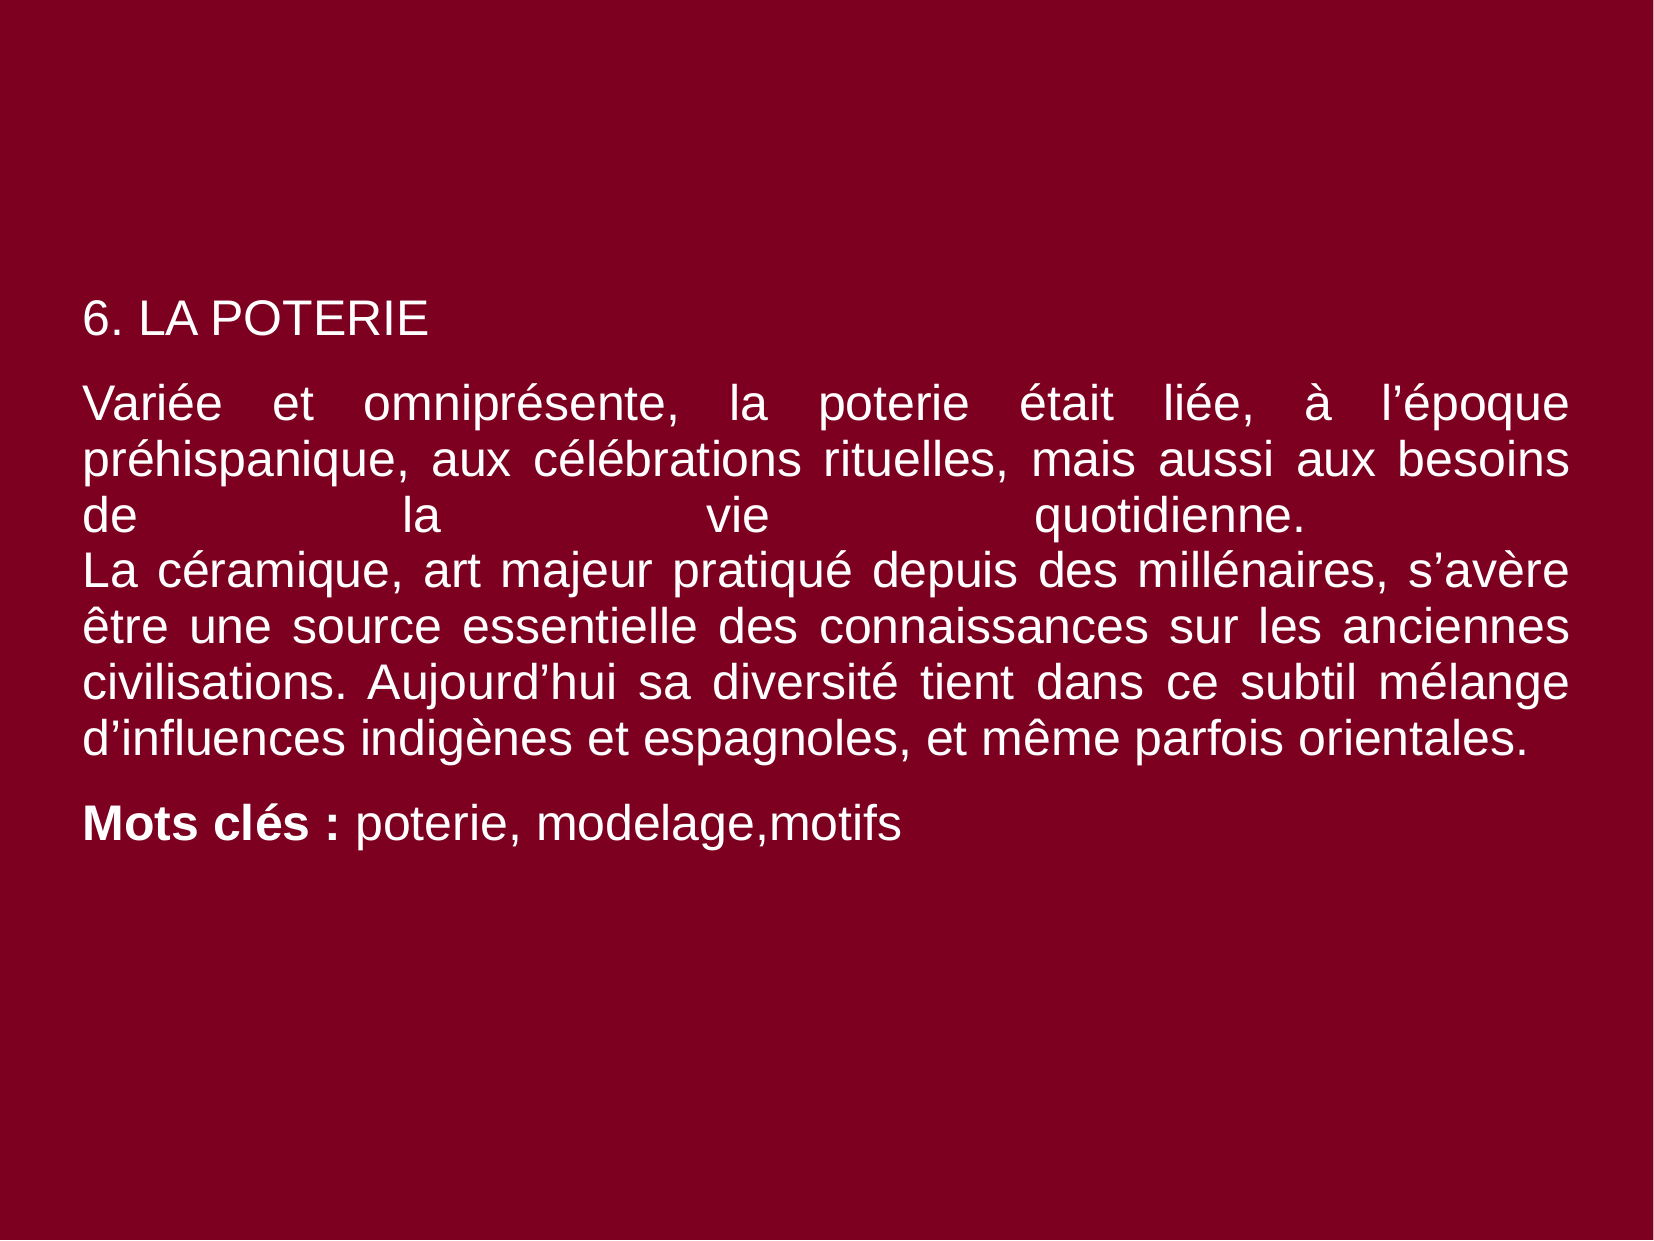

# 6. LA POTERIE
Variée et omniprésente, la poterie était liée, à l’époque préhispanique, aux célébrations rituelles, mais aussi aux besoins de la vie quotidienne.
La céramique, art majeur pratiqué depuis des millénaires, s’avère être une source essentielle des connaissances sur les anciennes civilisations. Aujourd’hui sa diversité tient dans ce subtil mélange d’influences indigènes et espagnoles, et même parfois orientales.
Mots clés : poterie, modelage,motifs